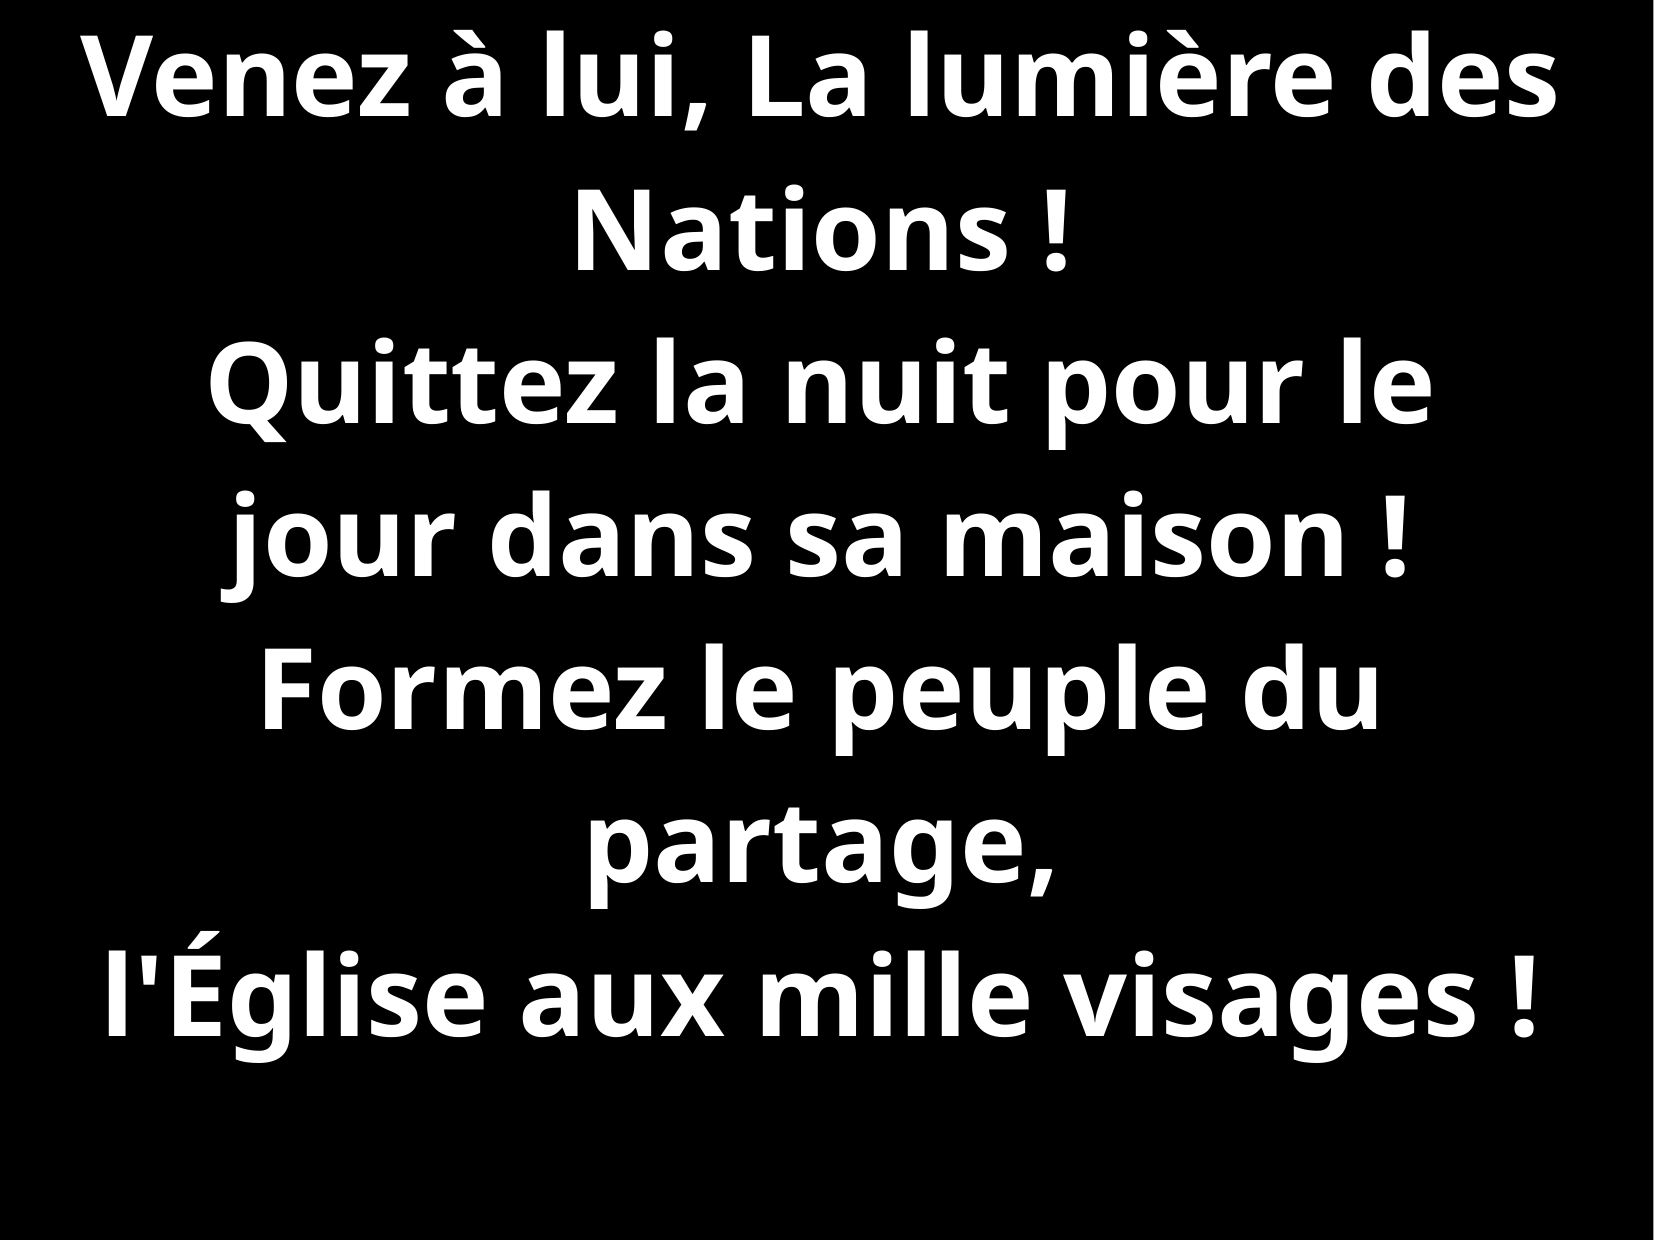

# Venez à lui, La lumière des Nations ! Quittez la nuit pour le jour dans sa maison ! Formez le peuple du partage, l'Église aux mille visages !